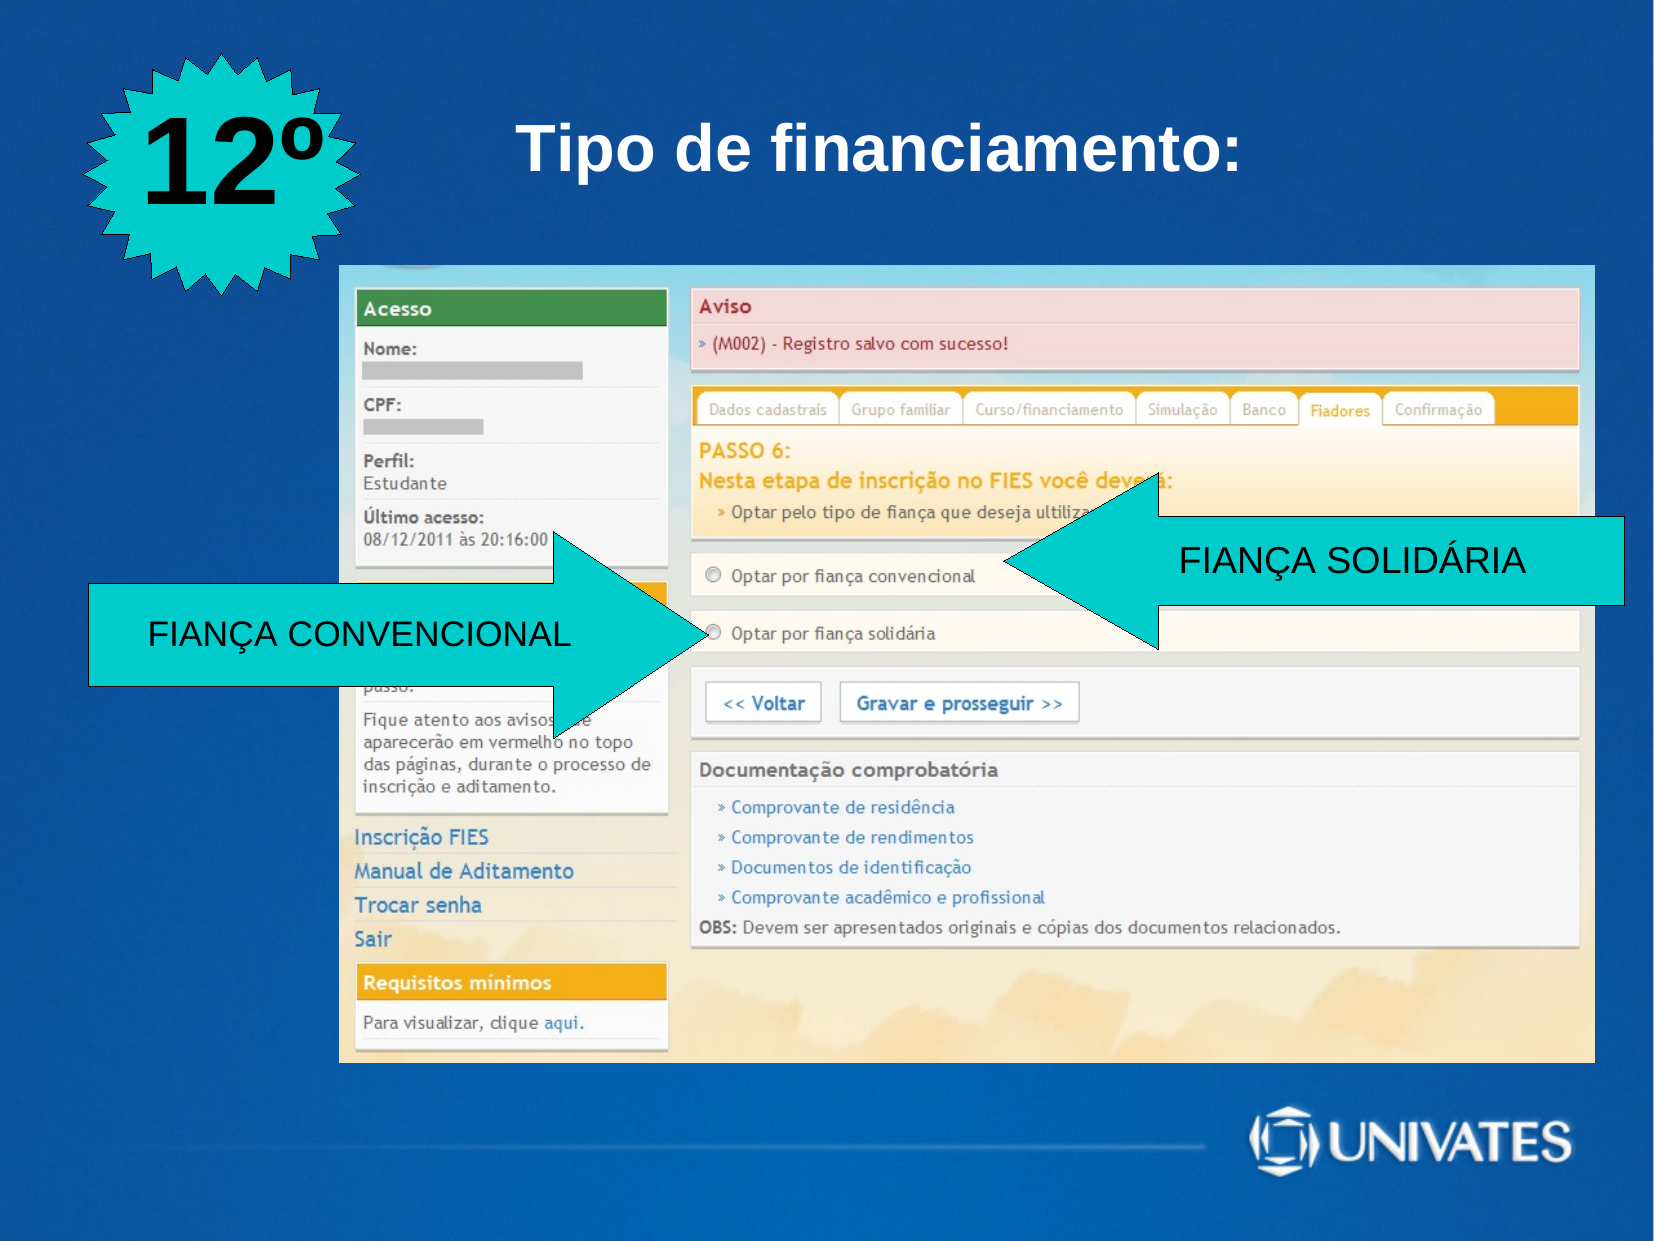

Tipo de financiamento:
# 12º
FIANÇA SOLIDÁRIA
FIANÇA CONVENCIONAL